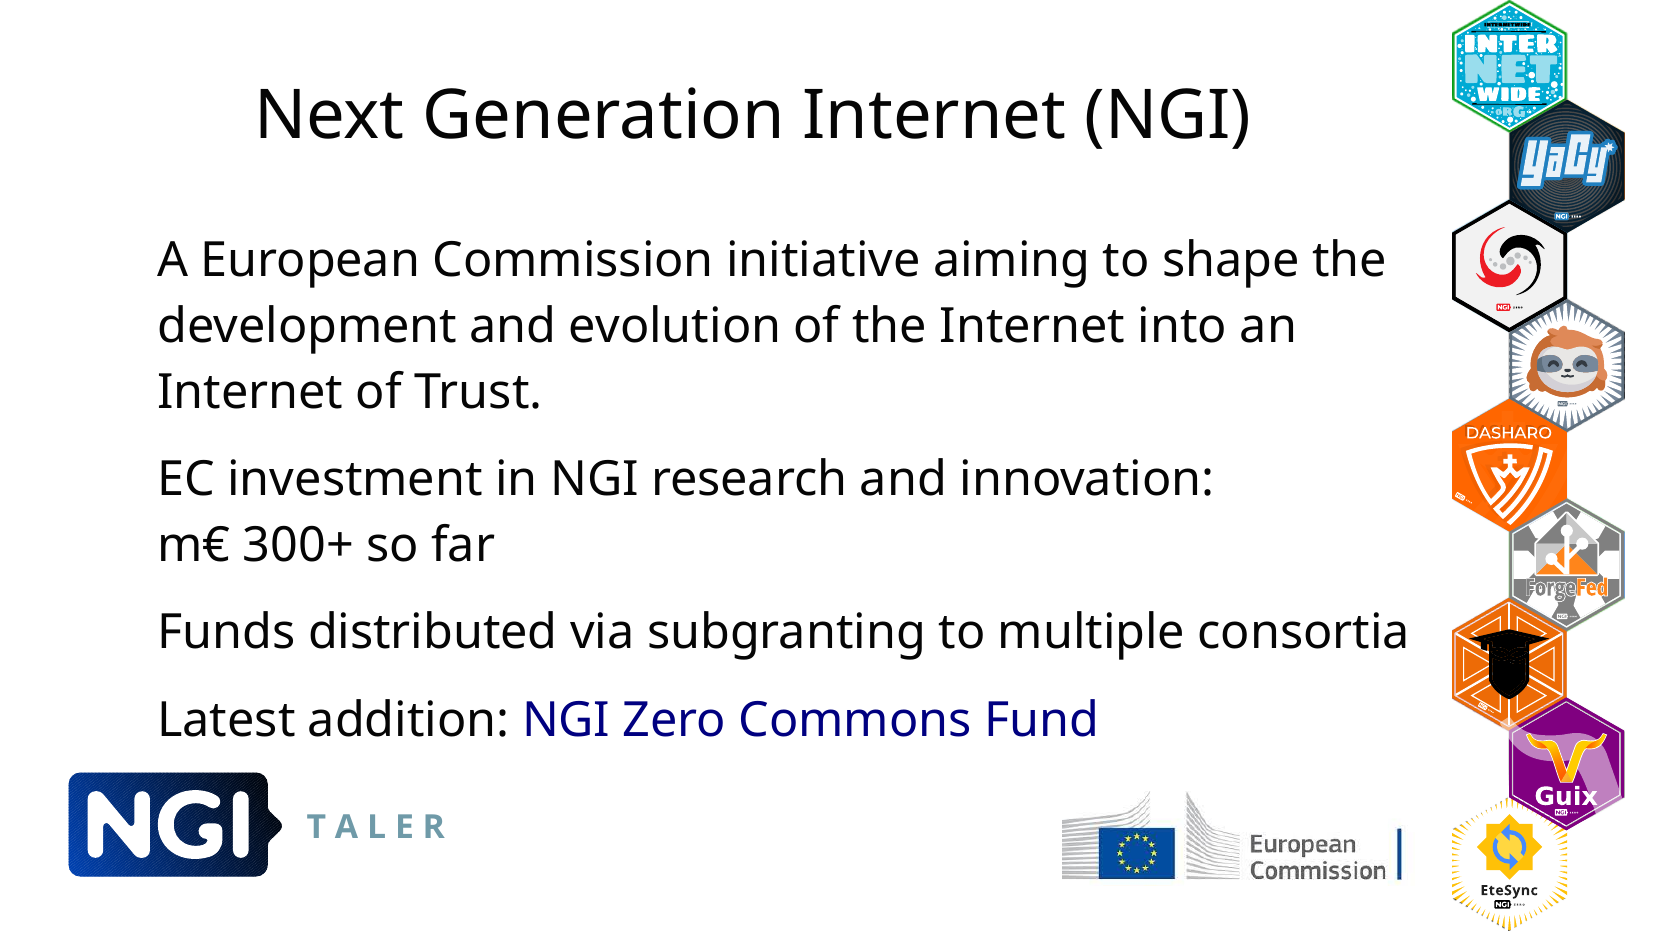

# Next Generation Internet (NGI)
A European Commission initiative aiming to shape the development and evolution of the Internet into an Internet of Trust.
EC investment in NGI research and innovation:
m€ 300+ so far
Funds distributed via subgranting to multiple consortia
Latest addition: NGI Zero Commons Fund